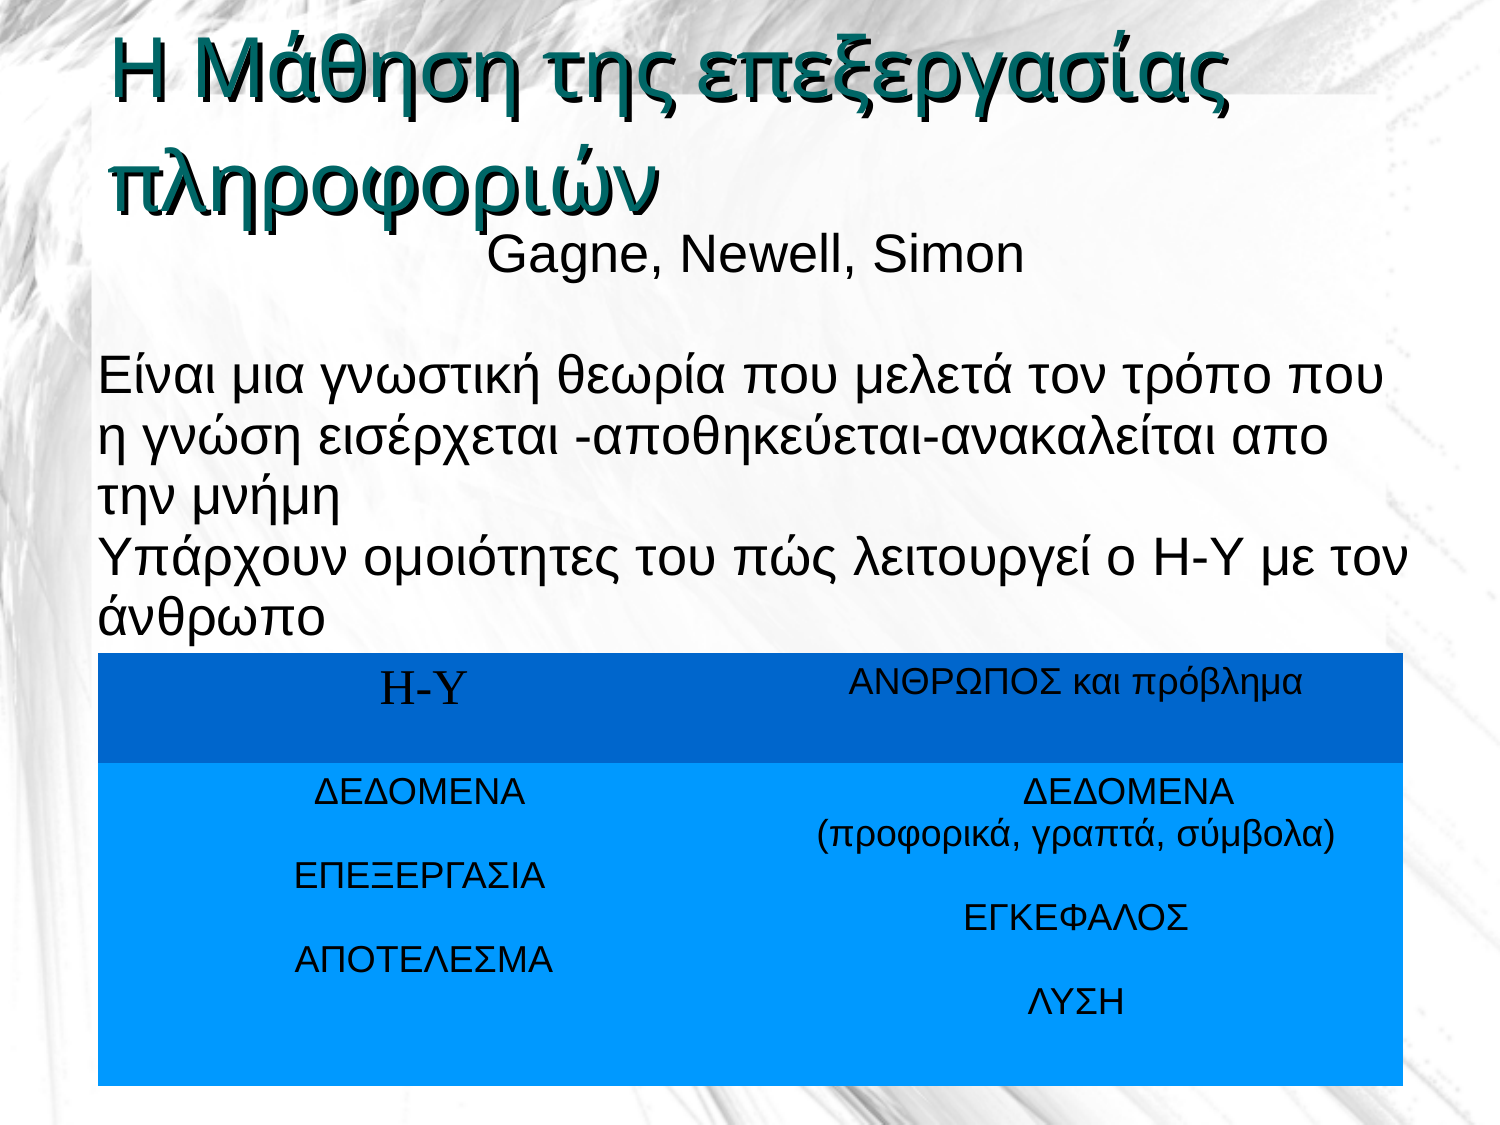

# Η Mάθηση της επεξεργασίας πληροφοριών
Gagne, Newell, Simon
Είναι μια γνωστική θεωρία που μελετά τον τρόπο που η γνώση εισέρχεται -αποθηκεύεται-ανακαλείται απο την μνήμη
Υπάρχουν ομοιότητες του πώς λειτουργεί ο Η-Υ με τον άνθρωπο
| Η-Υ | ΑΝΘΡΩΠΟΣ και πρόβλημα |
| --- | --- |
| ΔΕΔΟΜΕΝΑ ΕΠΕΞΕΡΓΑΣΙΑ ΑΠΟΤΕΛΕΣΜΑ | ΔΕΔΟΜΕΝΑ (προφορικά, γραπτά, σύμβολα) ΕΓΚΕΦΑΛΟΣ ΛΥΣΗ |